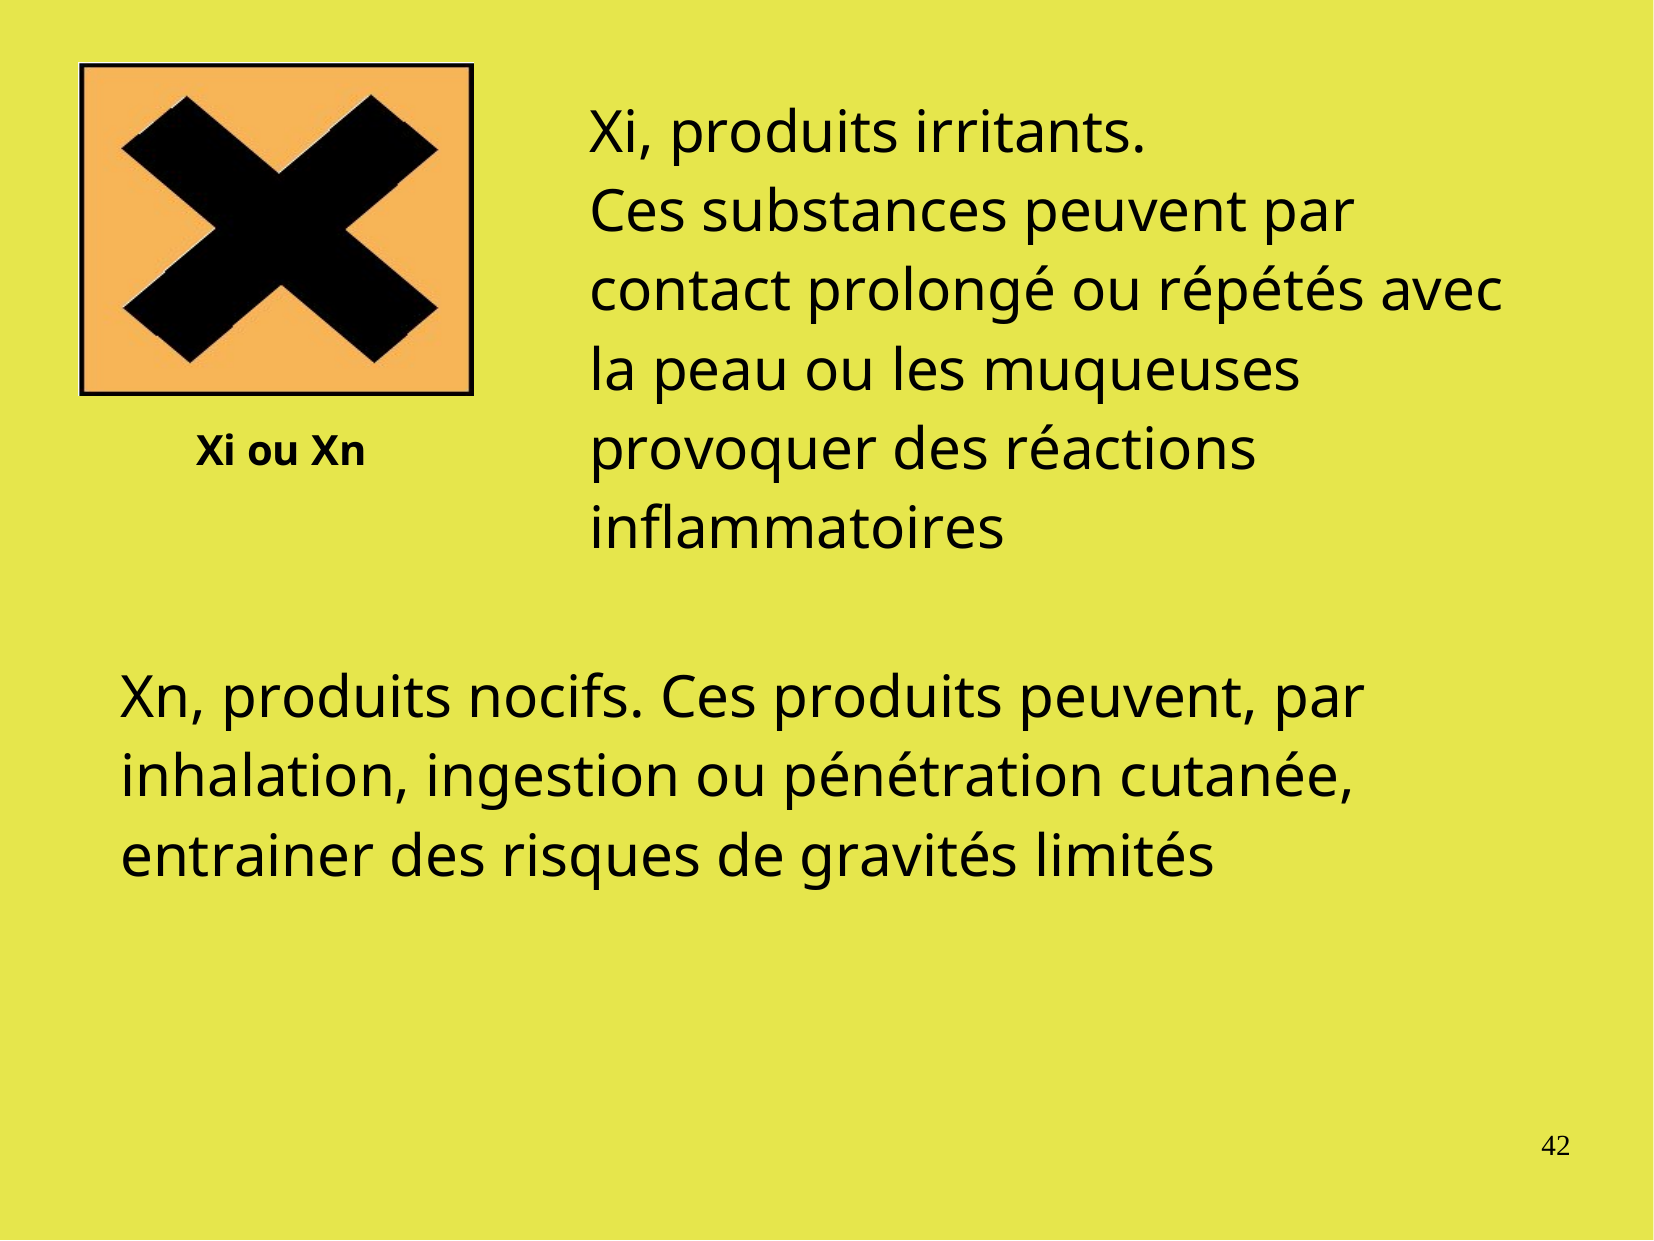

Xi, produits irritants.
Ces substances peuvent par contact prolongé ou répétés avec
la peau ou les muqueuses provoquer des réactions inflammatoires
Xi ou Xn
Xn, produits nocifs. Ces produits peuvent, par inhalation, ingestion ou pénétration cutanée, entrainer des risques de gravités limités
42